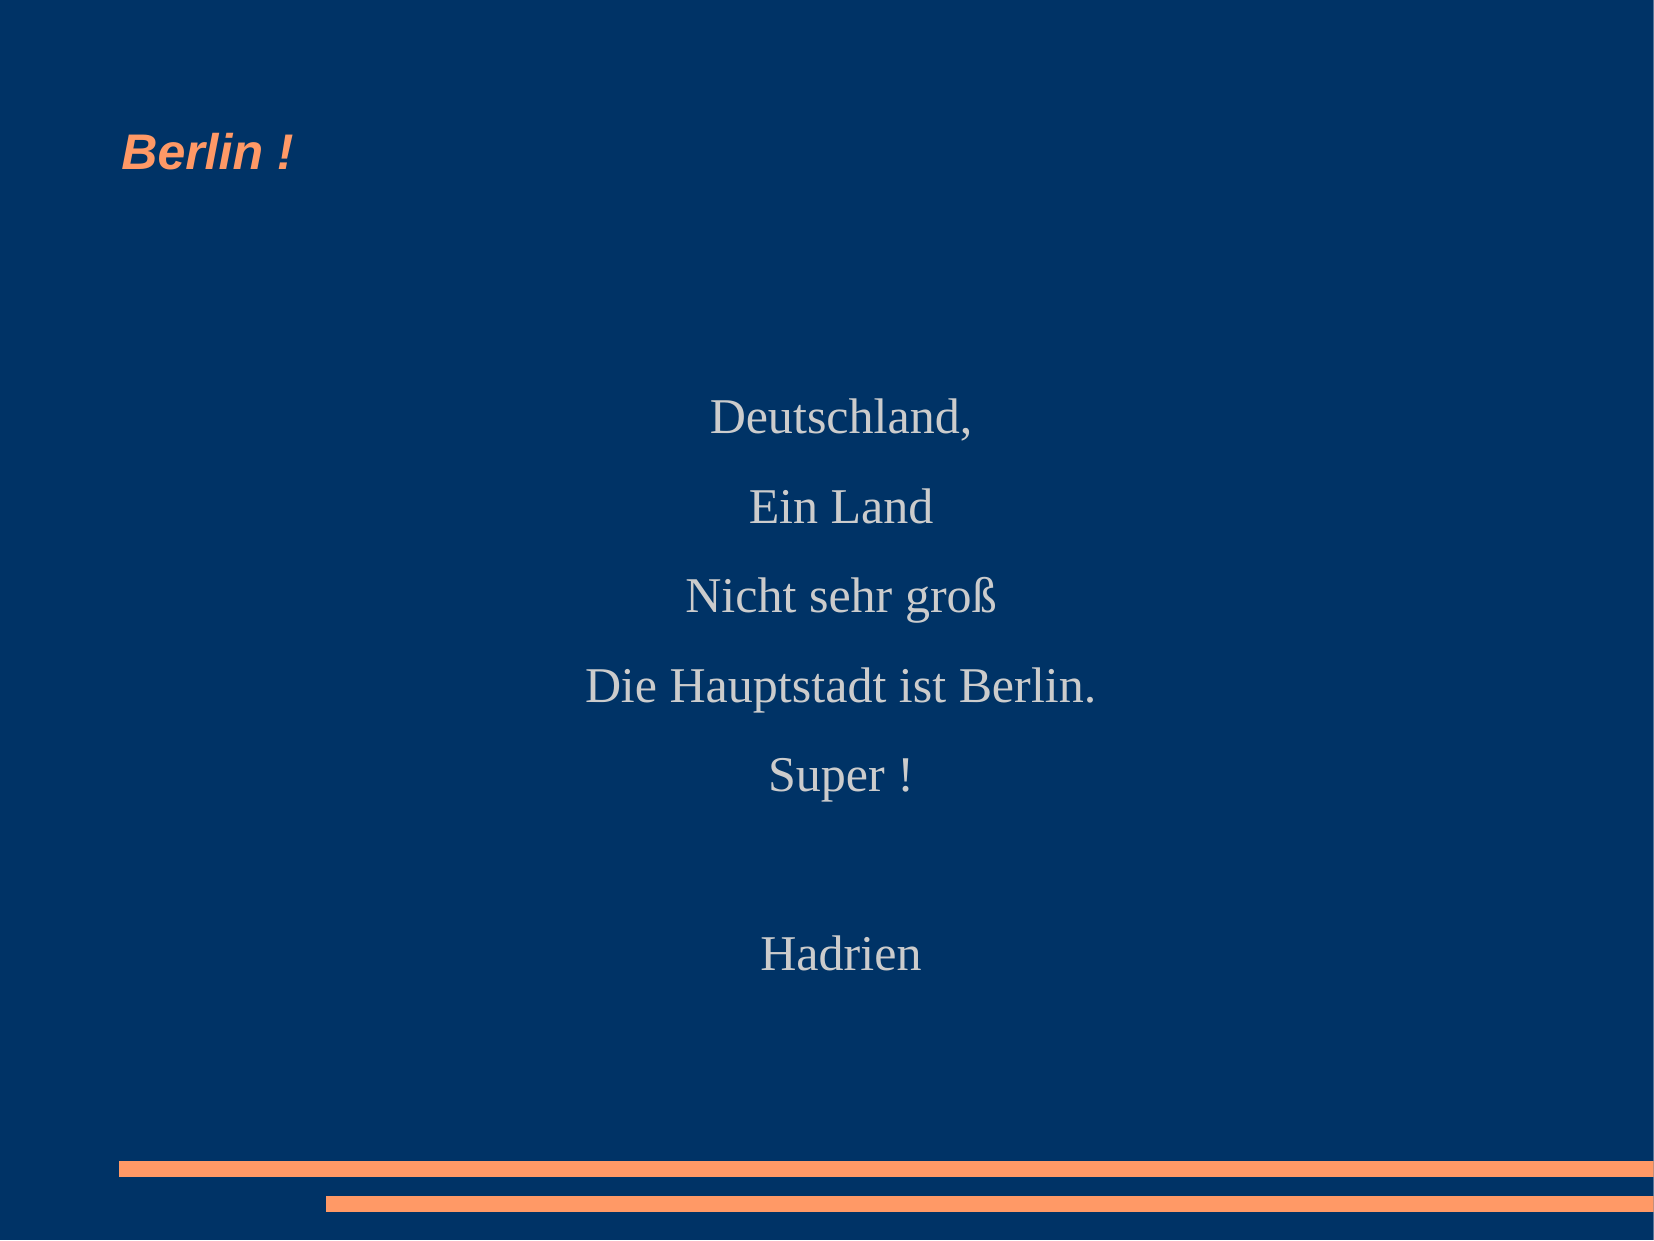

# Berlin !
Deutschland,
Ein Land
Nicht sehr groß
Die Hauptstadt ist Berlin.
Super !
Hadrien